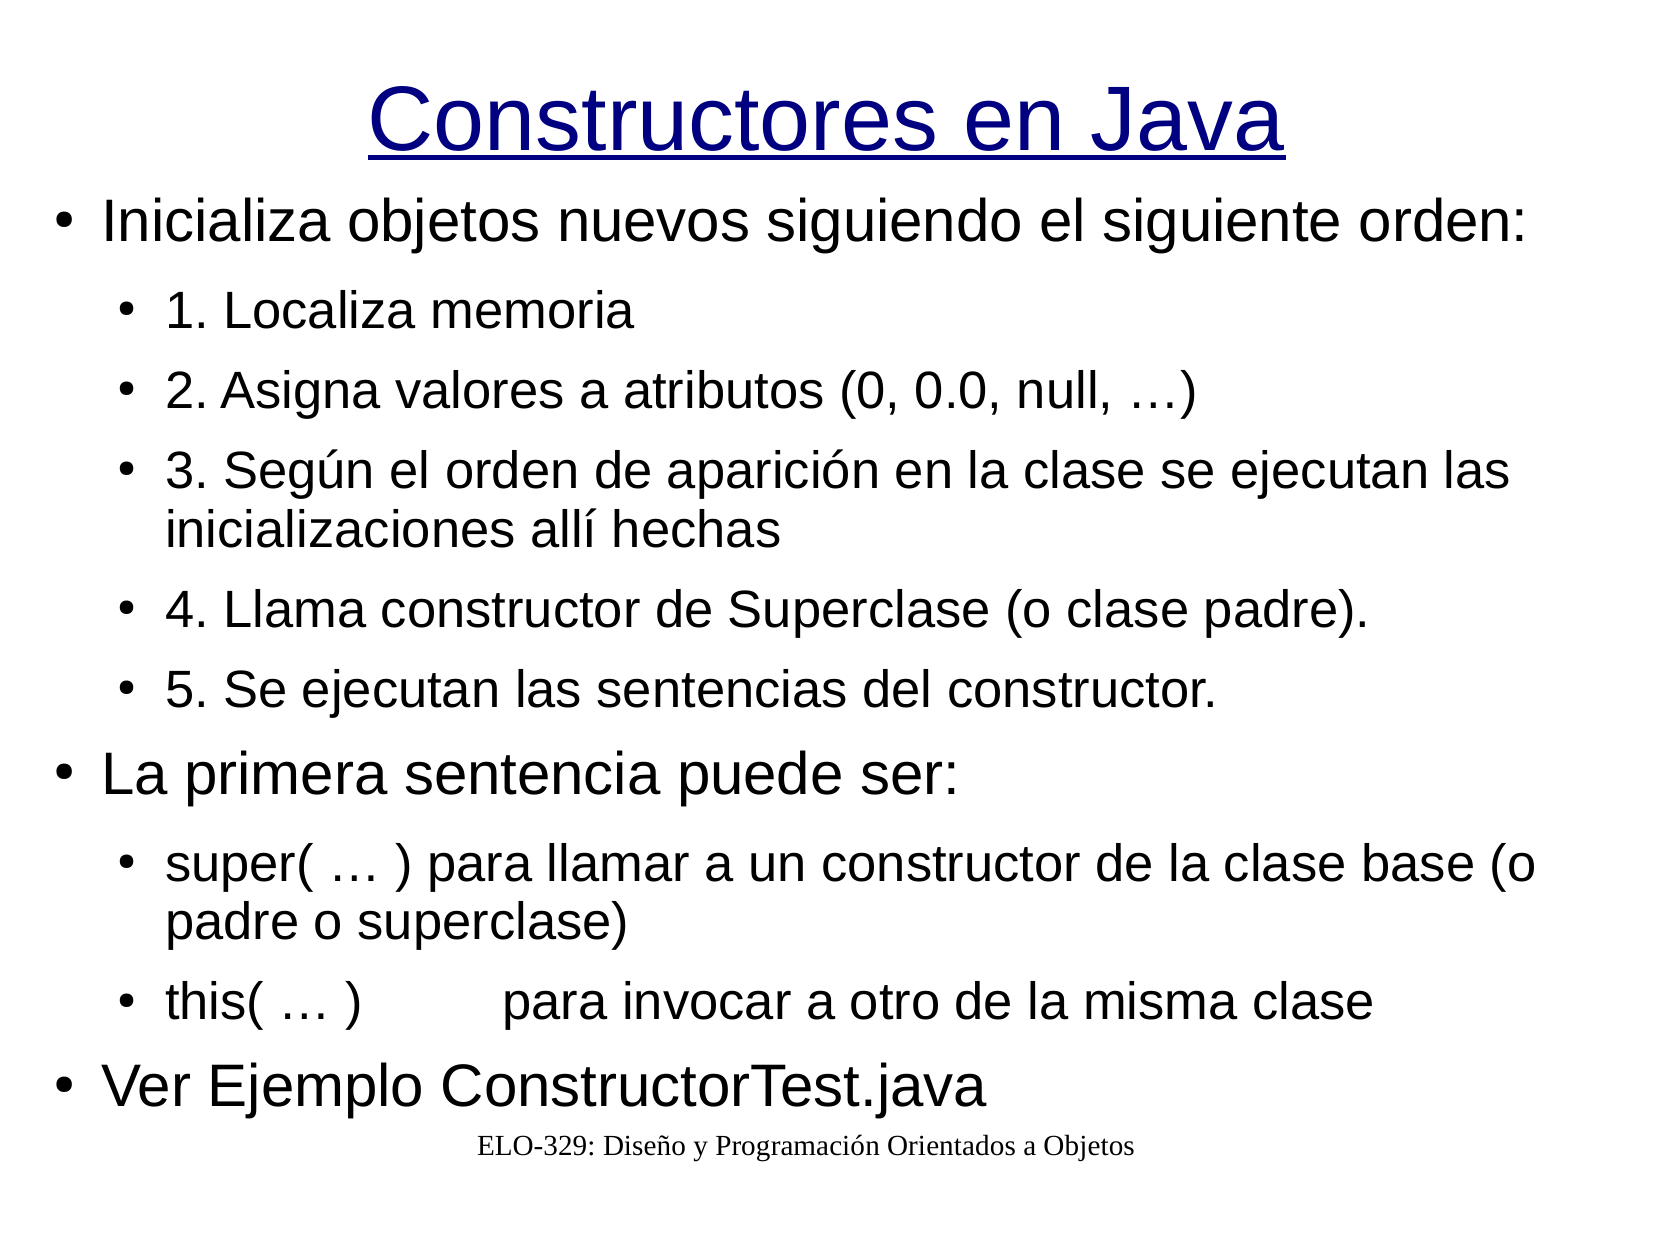

# Constructores en Java
Inicializa objetos nuevos siguiendo el siguiente orden:
1. Localiza memoria
2. Asigna valores a atributos (0, 0.0, null, …)
3. Según el orden de aparición en la clase se ejecutan las inicializaciones allí hechas
4. Llama constructor de Superclase (o clase padre).
5. Se ejecutan las sentencias del constructor.
La primera sentencia puede ser:
super( … ) para llamar a un constructor de la clase base (o padre o superclase)
this( … ) 		para invocar a otro de la misma clase
Ver Ejemplo ConstructorTest.java